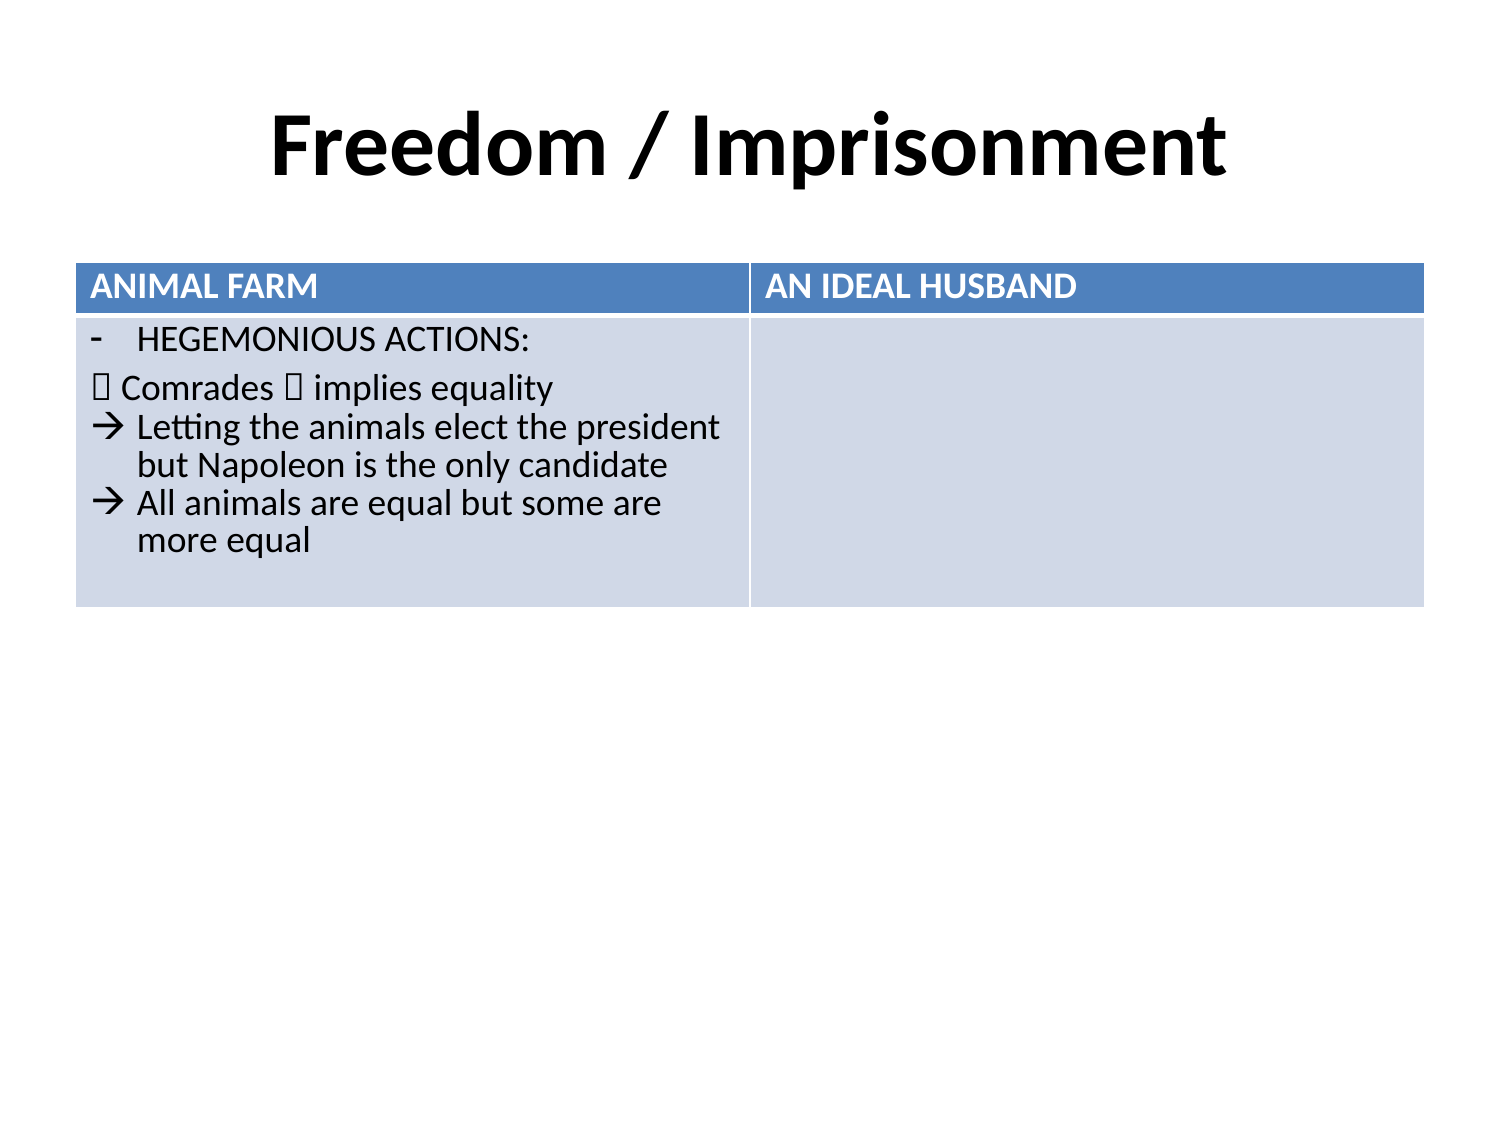

# Freedom / Imprisonment
| ANIMAL FARM | AN IDEAL HUSBAND |
| --- | --- |
| HEGEMONIOUS ACTIONS:  Comrades  implies equality Letting the animals elect the president but Napoleon is the only candidate All animals are equal but some are more equal | |